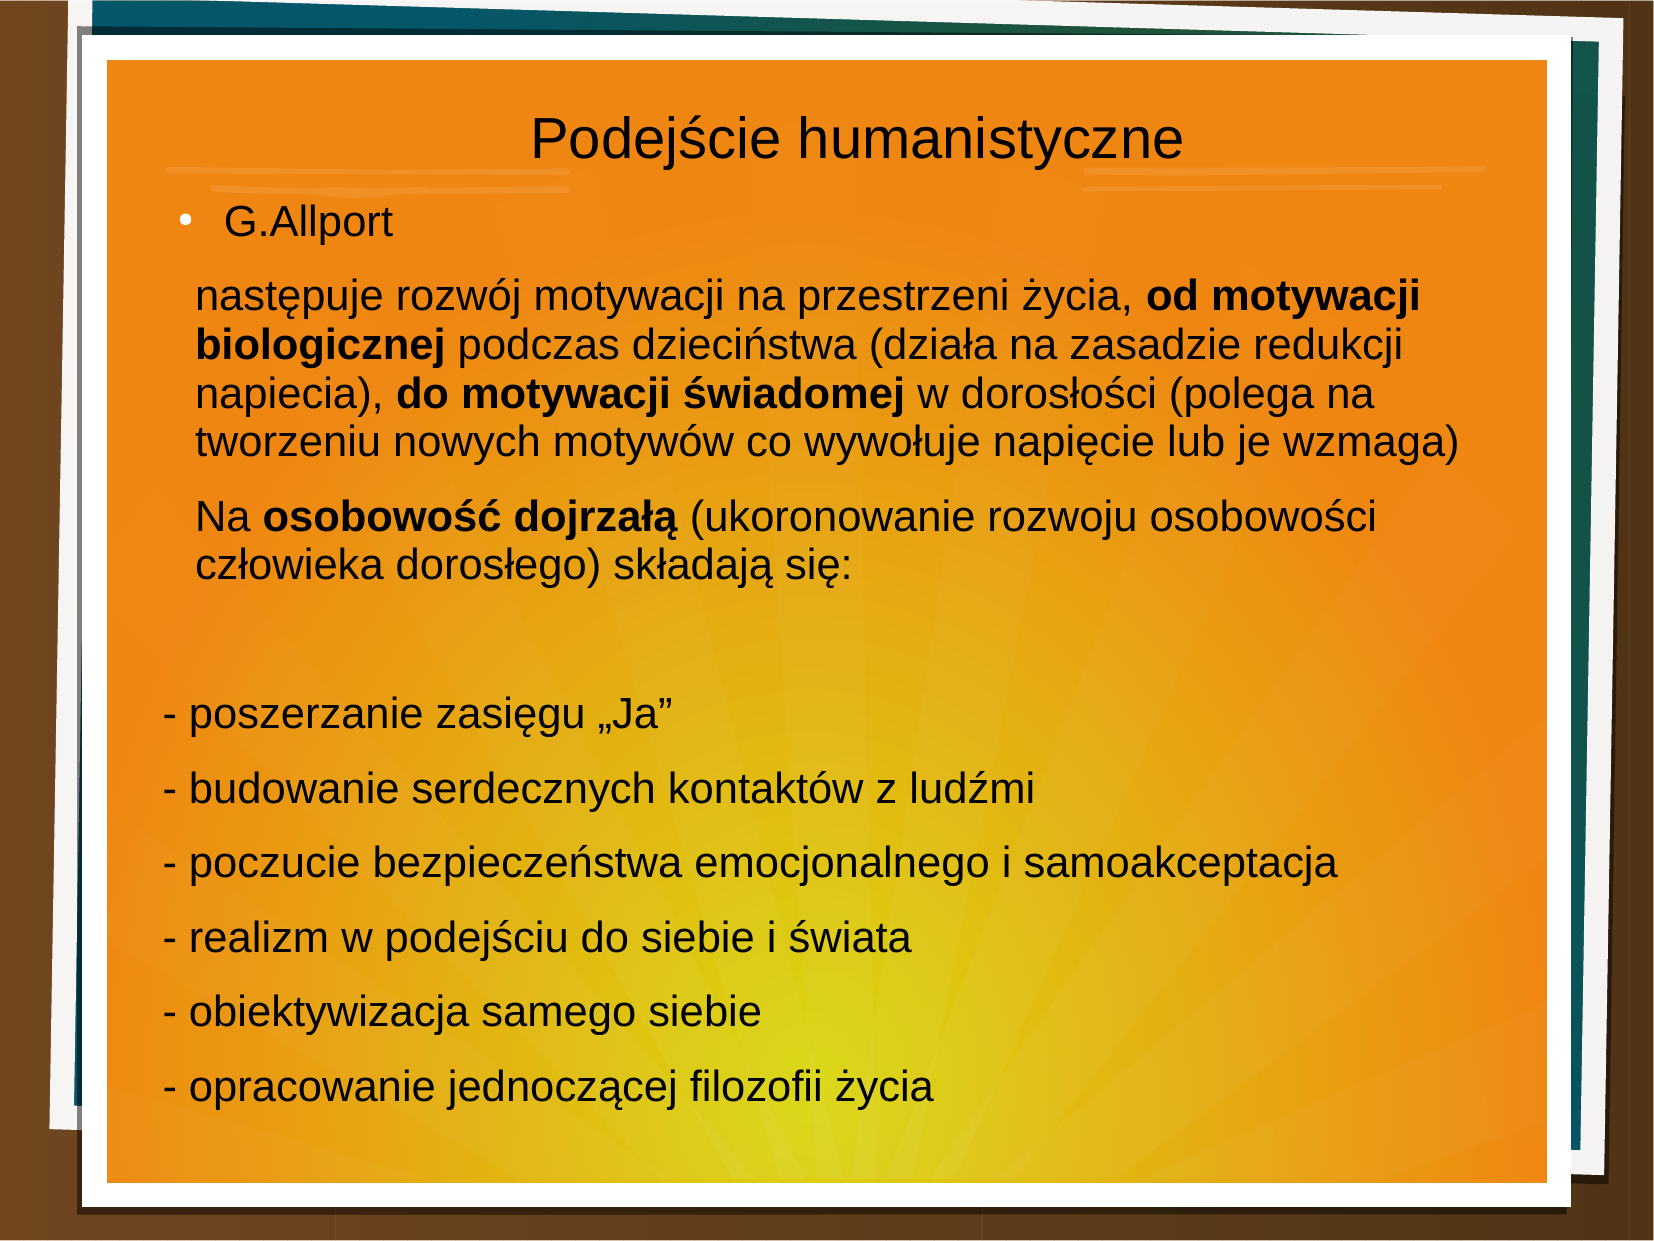

# Podejście humanistyczne
G.Allport
następuje rozwój motywacji na przestrzeni życia, od motywacji biologicznej podczas dzieciństwa (działa na zasadzie redukcji napiecia), do motywacji świadomej w dorosłości (polega na tworzeniu nowych motywów co wywołuje napięcie lub je wzmaga)
Na osobowość dojrzałą (ukoronowanie rozwoju osobowości człowieka dorosłego) składają się:
- poszerzanie zasięgu „Ja”
- budowanie serdecznych kontaktów z ludźmi
- poczucie bezpieczeństwa emocjonalnego i samoakceptacja
- realizm w podejściu do siebie i świata
- obiektywizacja samego siebie
- opracowanie jednoczącej filozofii życia